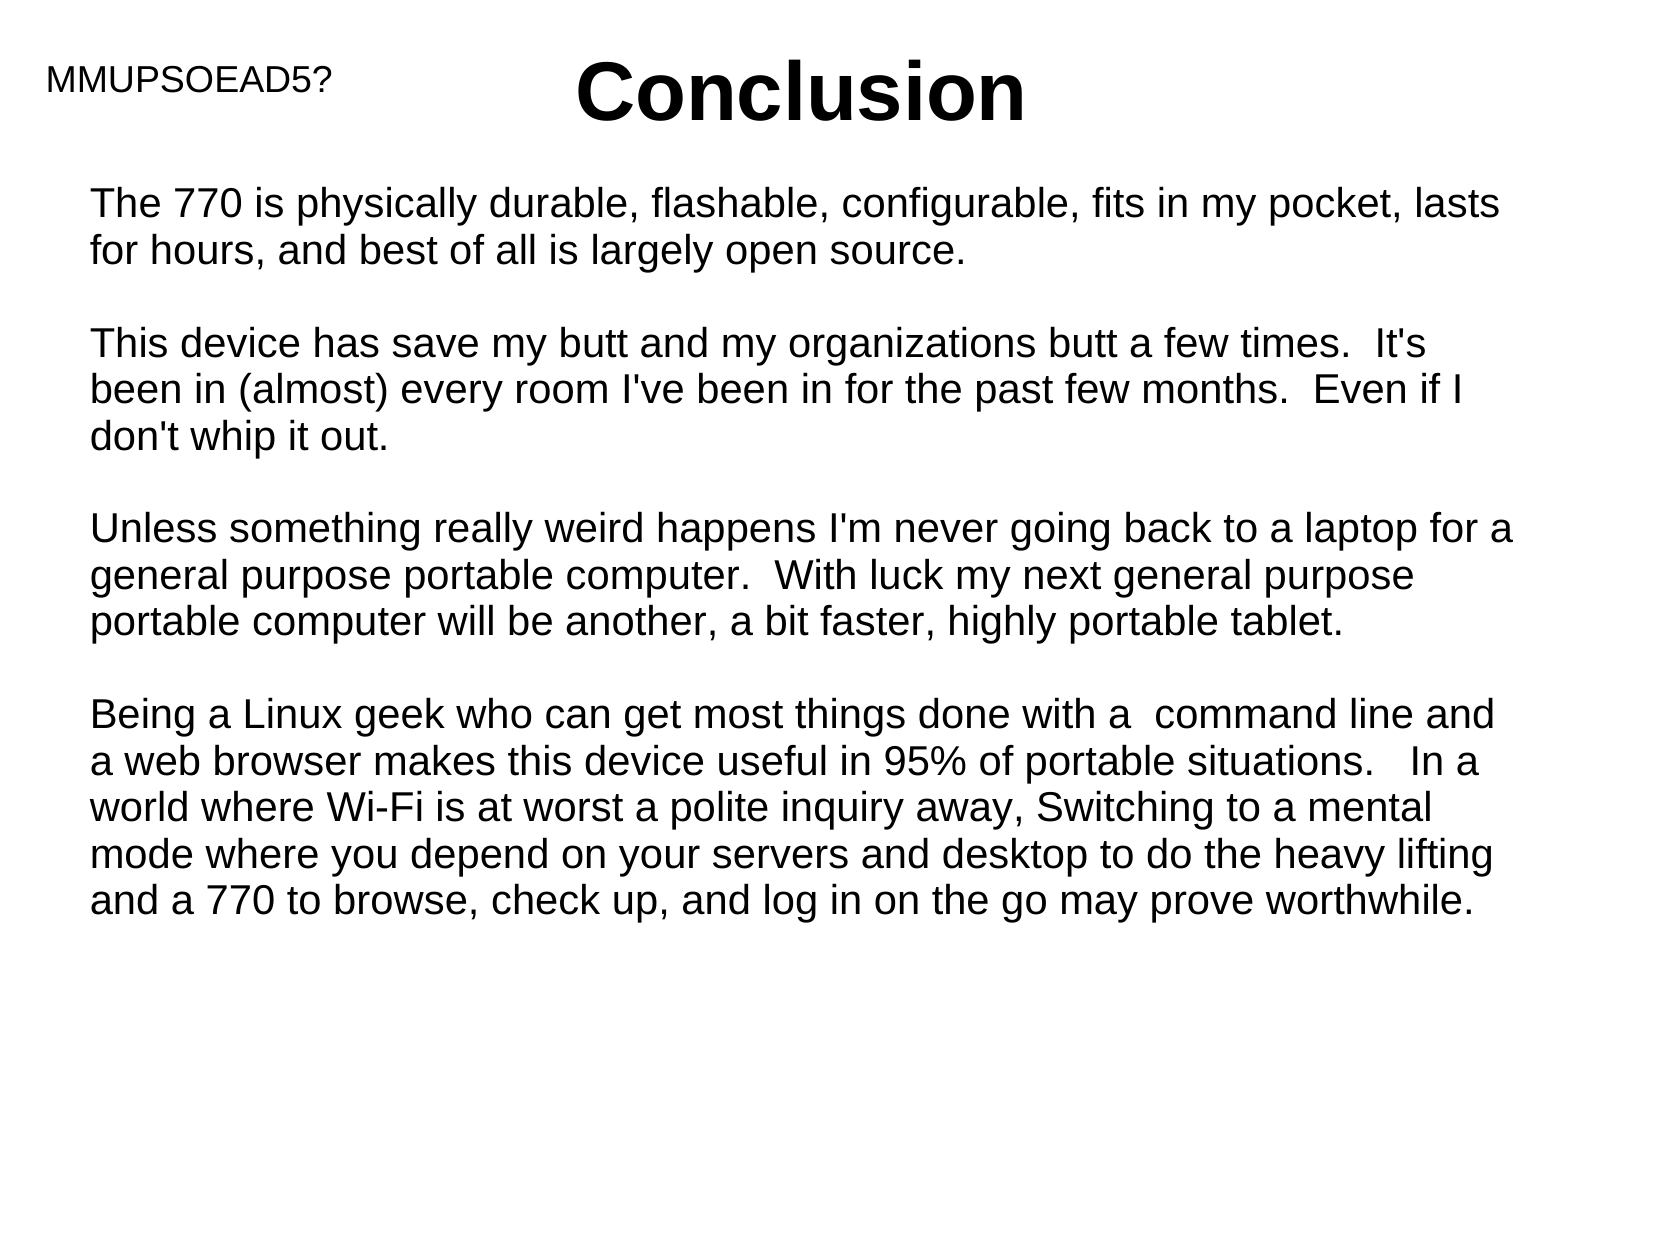

Conclusion
The 770 is physically durable, flashable, configurable, fits in my pocket, lasts for hours, and best of all is largely open source.
This device has save my butt and my organizations butt a few times. It's been in (almost) every room I've been in for the past few months. Even if I don't whip it out.
Unless something really weird happens I'm never going back to a laptop for a general purpose portable computer. With luck my next general purpose portable computer will be another, a bit faster, highly portable tablet.
Being a Linux geek who can get most things done with a command line and a web browser makes this device useful in 95% of portable situations. In a world where Wi-Fi is at worst a polite inquiry away, Switching to a mental mode where you depend on your servers and desktop to do the heavy lifting and a 770 to browse, check up, and log in on the go may prove worthwhile.
MMUPSOEAD5?